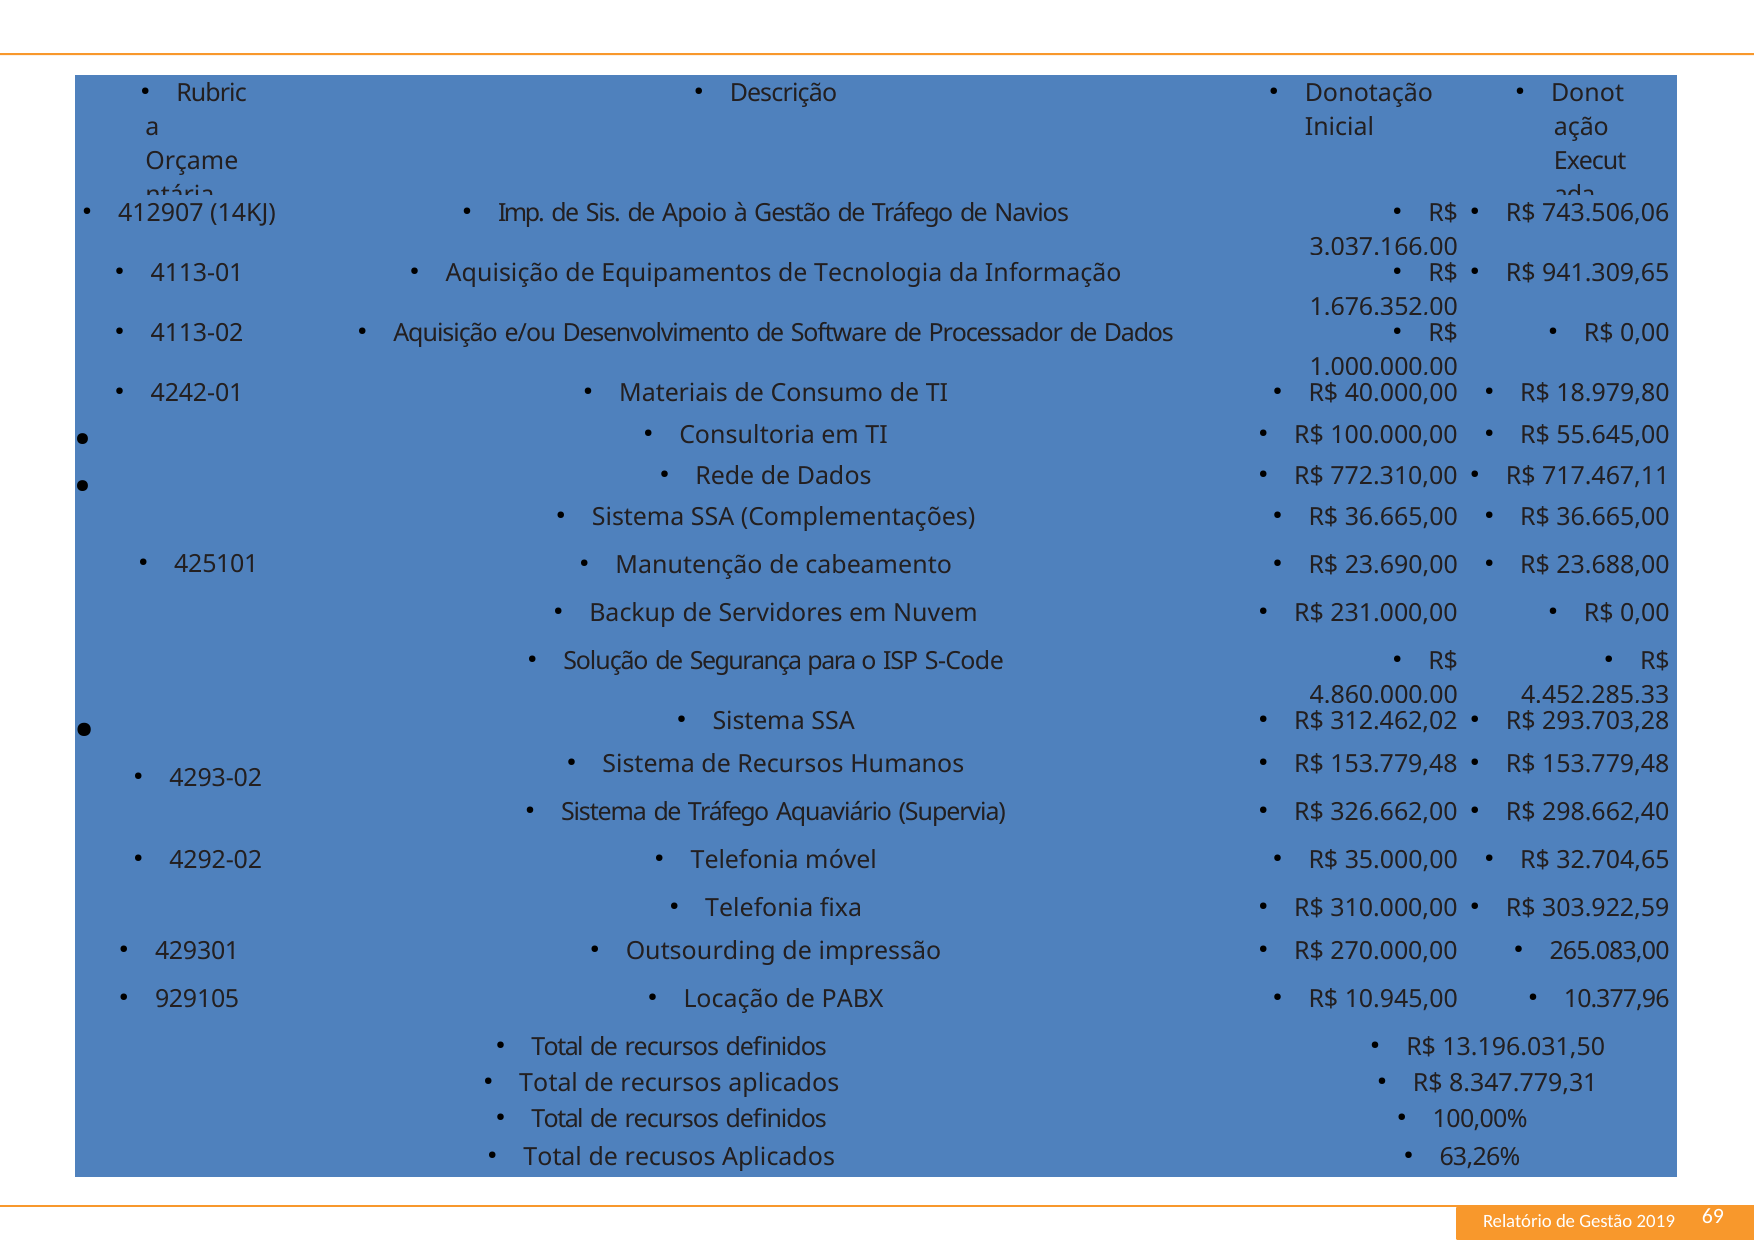

| Rubrica Orçamentária | Descrição | Donotação Inicial | Donotação Executada |
| --- | --- | --- | --- |
| 412907 (14KJ) | Imp. de Sis. de Apoio à Gestão de Tráfego de Navios | R$ 3.037.166,00 | R$ 743.506,06 |
| 4113-01 | Aquisição de Equipamentos de Tecnologia da Informação | R$ 1.676.352,00 | R$ 941.309,65 |
| 4113-02 | Aquisição e/ou Desenvolvimento de Software de Processador de Dados | R$ 1.000.000,00 | R$ 0,00 |
| 4242-01 | Materiais de Consumo de TI | R$ 40.000,00 | R$ 18.979,80 |
| 425101 | Consultoria em TI | R$ 100.000,00 | R$ 55.645,00 |
| | Rede de Dados | R$ 772.310,00 | R$ 717.467,11 |
| | Sistema SSA (Complementações) | R$ 36.665,00 | R$ 36.665,00 |
| | Manutenção de cabeamento | R$ 23.690,00 | R$ 23.688,00 |
| | Backup de Servidores em Nuvem | R$ 231.000,00 | R$ 0,00 |
| | Solução de Segurança para o ISP S-Code | R$ 4.860.000,00 | R$ 4.452.285,33 |
| 4293-02 | Sistema SSA | R$ 312.462,02 | R$ 293.703,28 |
| | Sistema de Recursos Humanos | R$ 153.779,48 | R$ 153.779,48 |
| | Sistema de Tráfego Aquaviário (Supervia) | R$ 326.662,00 | R$ 298.662,40 |
| 4292-02 | Telefonia móvel | R$ 35.000,00 | R$ 32.704,65 |
| | Telefonia fixa | R$ 310.000,00 | R$ 303.922,59 |
| 429301 | Outsourding de impressão | R$ 270.000,00 | 265.083,00 |
| 929105 | Locação de PABX | R$ 10.945,00 | 10.377,96 |
| Total de recursos definidos | | R$ 13.196.031,50 | |
| Total de recursos aplicados | | R$ 8.347.779,31 | |
| Total de recursos definidos | | 100,00% | |
| Total de recusos Aplicados | | 63,26% | |
69
Relatório de Gestão 2019